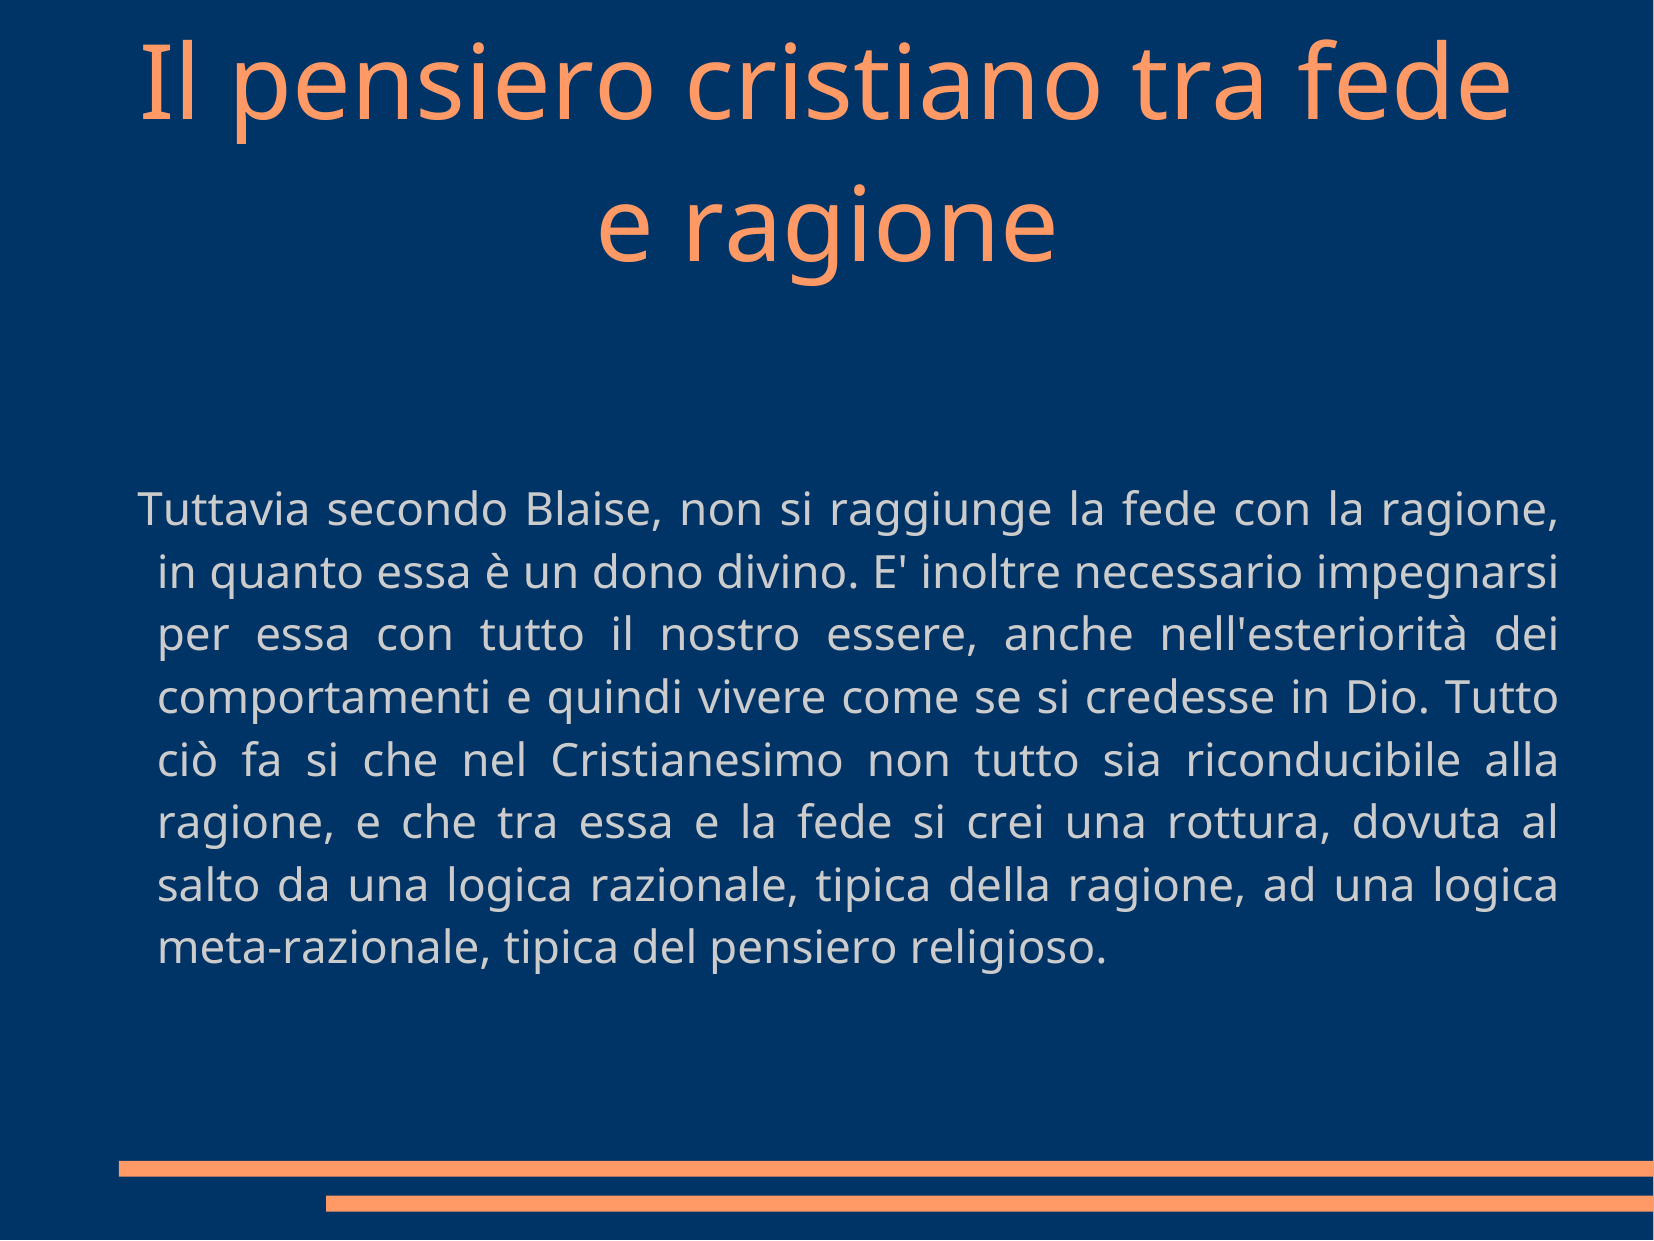

# Il pensiero cristiano tra fede e ragione
 Tuttavia secondo Blaise, non si raggiunge la fede con la ragione, in quanto essa è un dono divino. E' inoltre necessario impegnarsi per essa con tutto il nostro essere, anche nell'esteriorità dei comportamenti e quindi vivere come se si credesse in Dio. Tutto ciò fa si che nel Cristianesimo non tutto sia riconducibile alla ragione, e che tra essa e la fede si crei una rottura, dovuta al salto da una logica razionale, tipica della ragione, ad una logica meta-razionale, tipica del pensiero religioso.